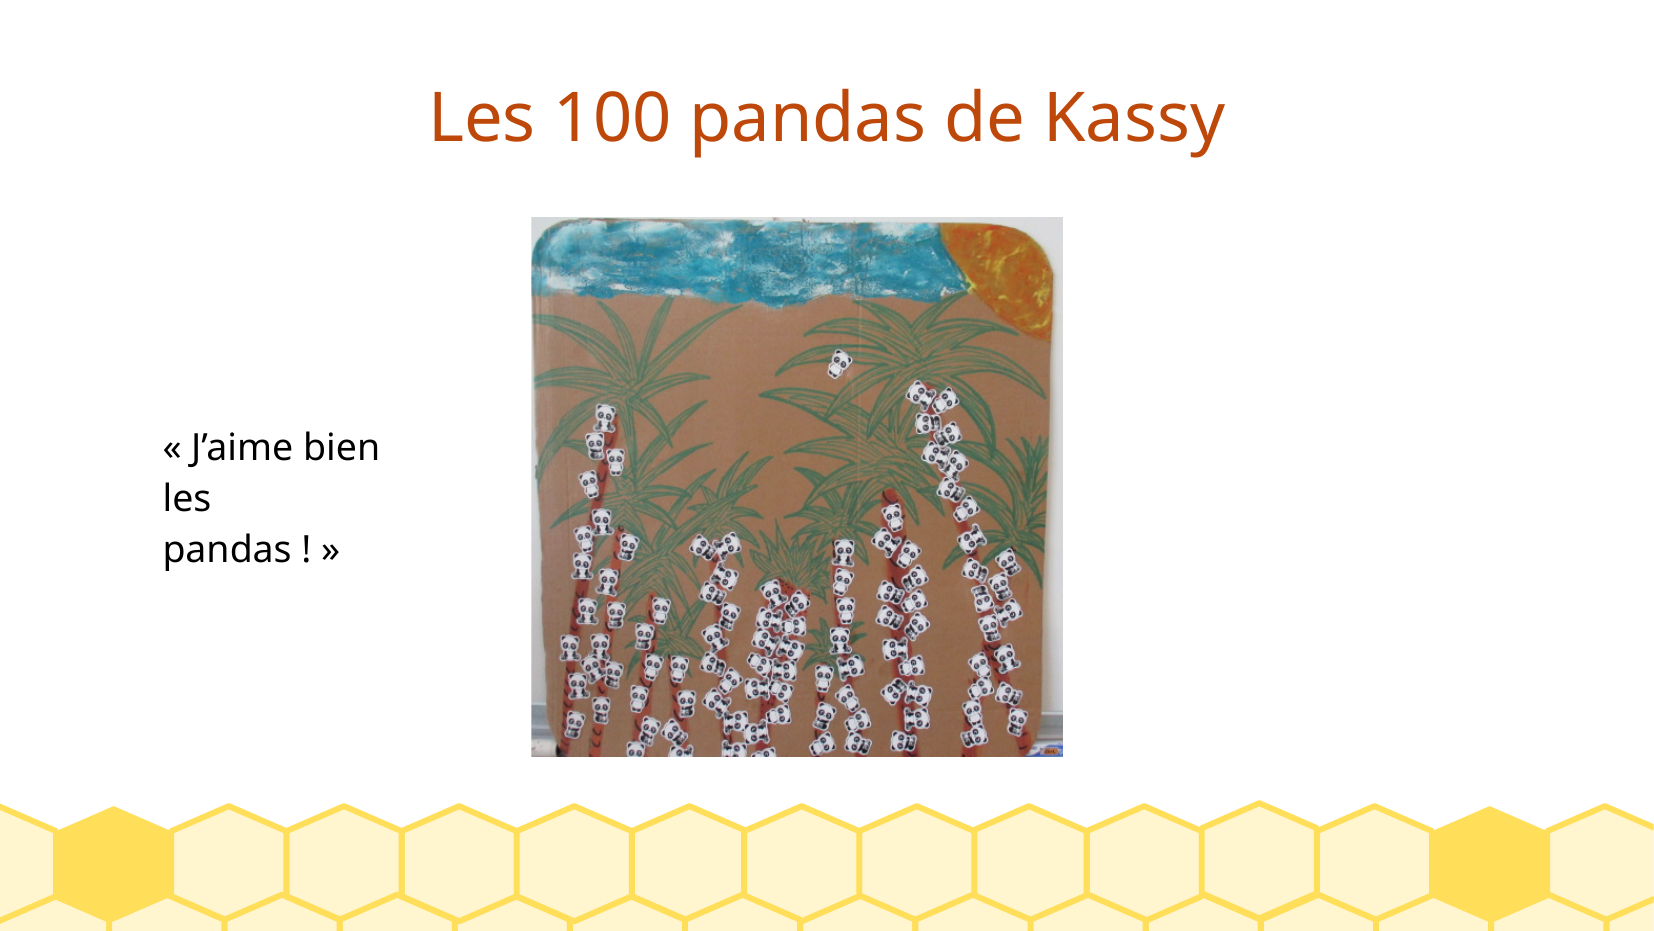

# Les 100 pandas de Kassy
« J’aime bien les pandas ! »